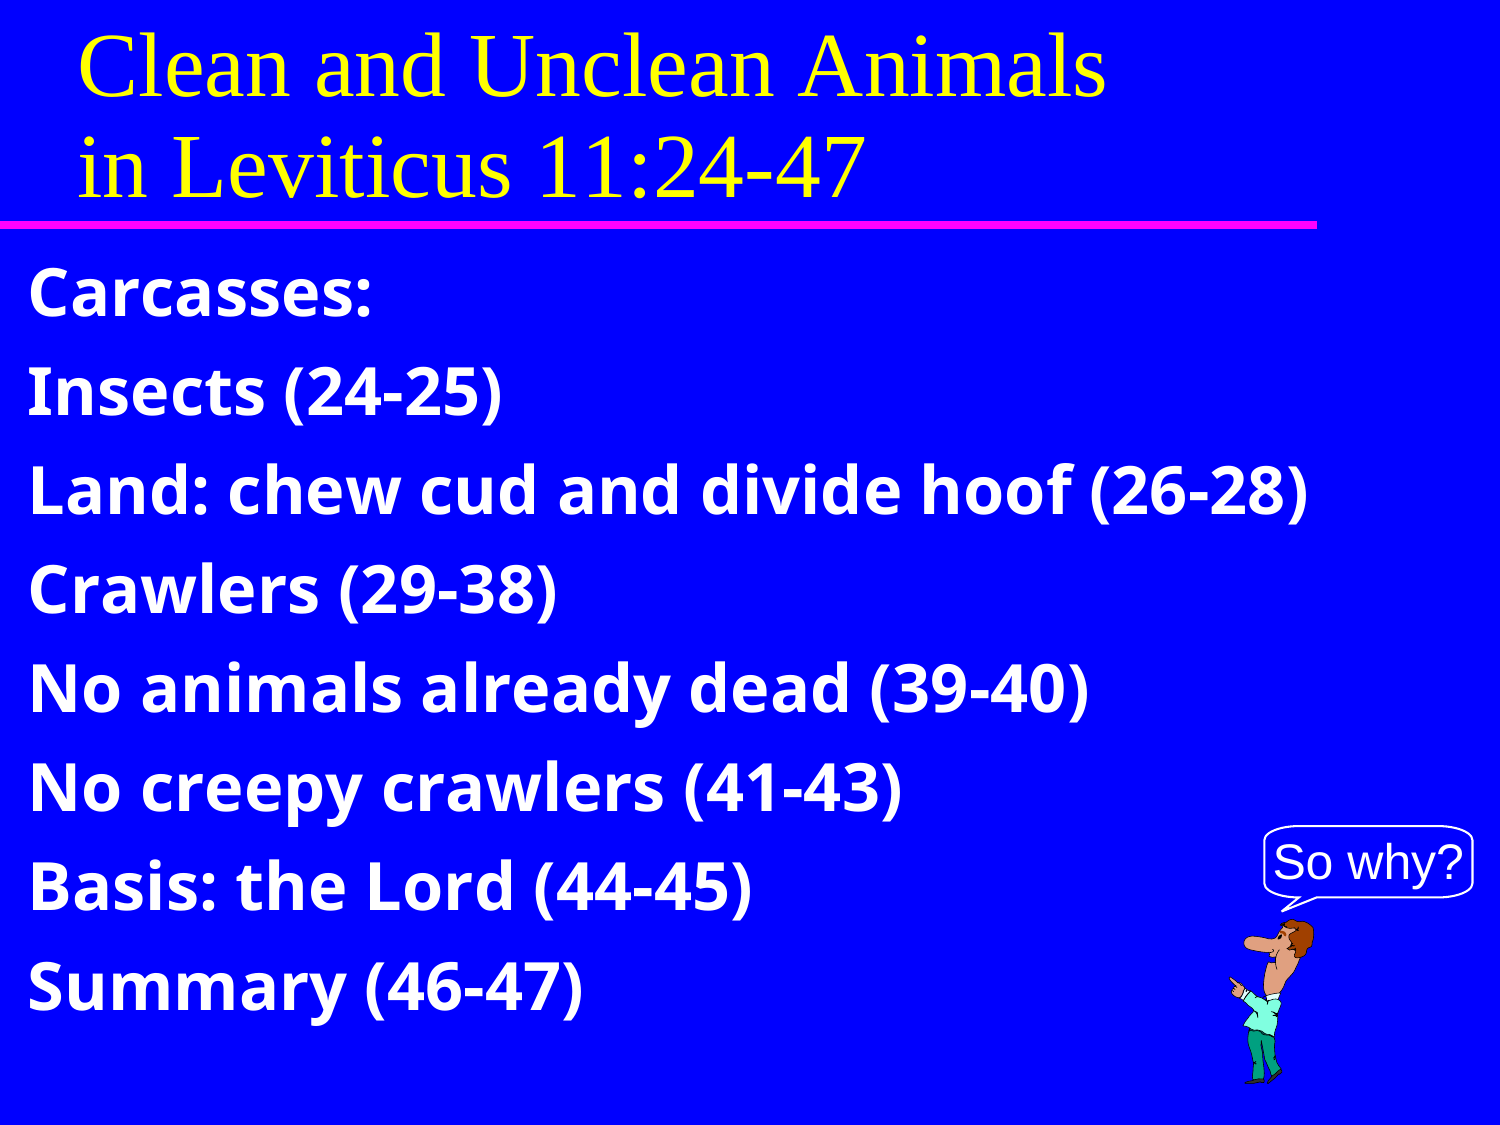

# Clean and Unclean Animals in Leviticus 11:24-47
Carcasses:
Insects (24-25)
Land: chew cud and divide hoof (26-28)
Crawlers (29-38)
No animals already dead (39-40)
No creepy crawlers (41-43)
Basis: the Lord (44-45)
Summary (46-47)
So why?